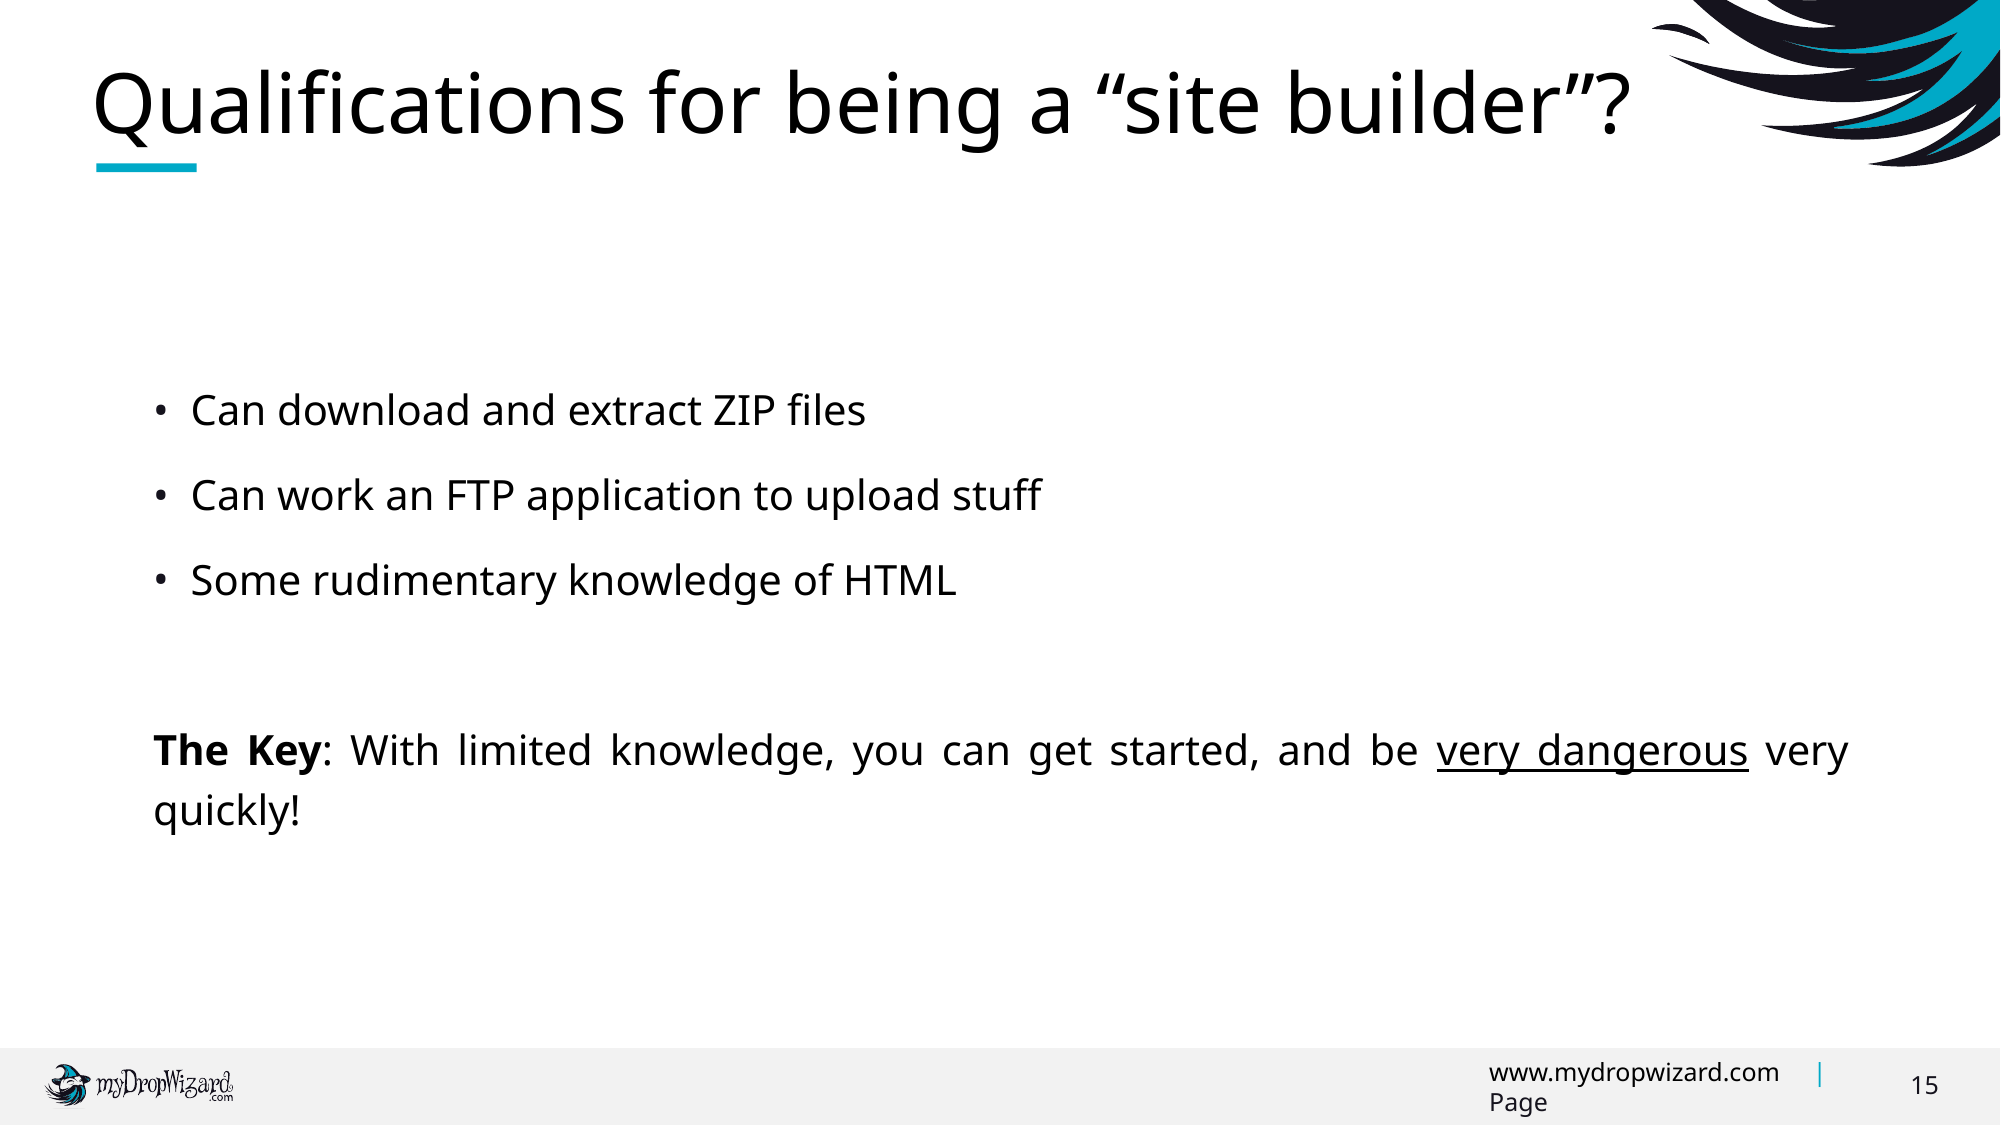

Qualifications for being a “site builder”?
# Can download and extract ZIP files
Can work an FTP application to upload stuff
Some rudimentary knowledge of HTML
The Key: With limited knowledge, you can get started, and be very dangerous very quickly!